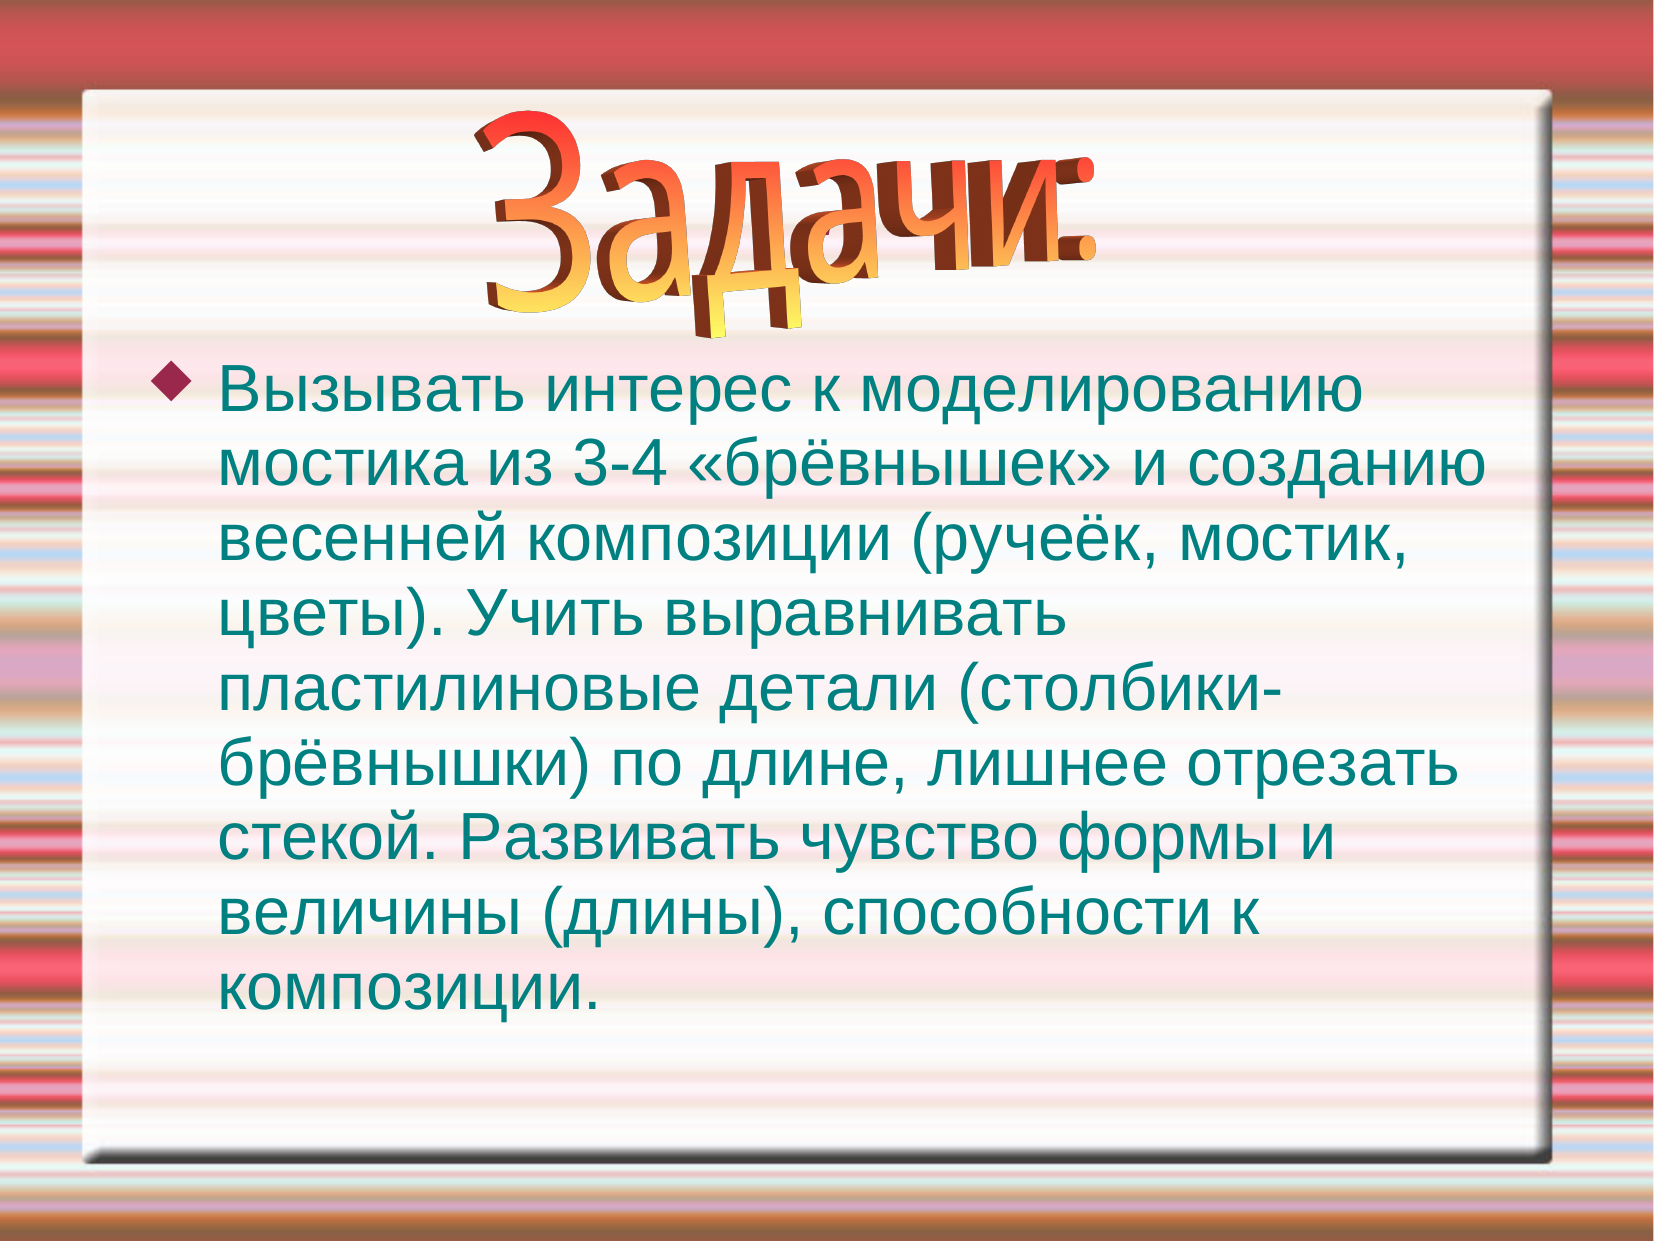

# .
Задачи:
Вызывать интерес к моделированию мостика из 3-4 «брёвнышек» и созданию весенней композиции (ручеёк, мостик, цветы). Учить выравнивать пластилиновые детали (столбики- брёвнышки) по длине, лишнее отрезать стекой. Развивать чувство формы и величины (длины), способности к композиции.